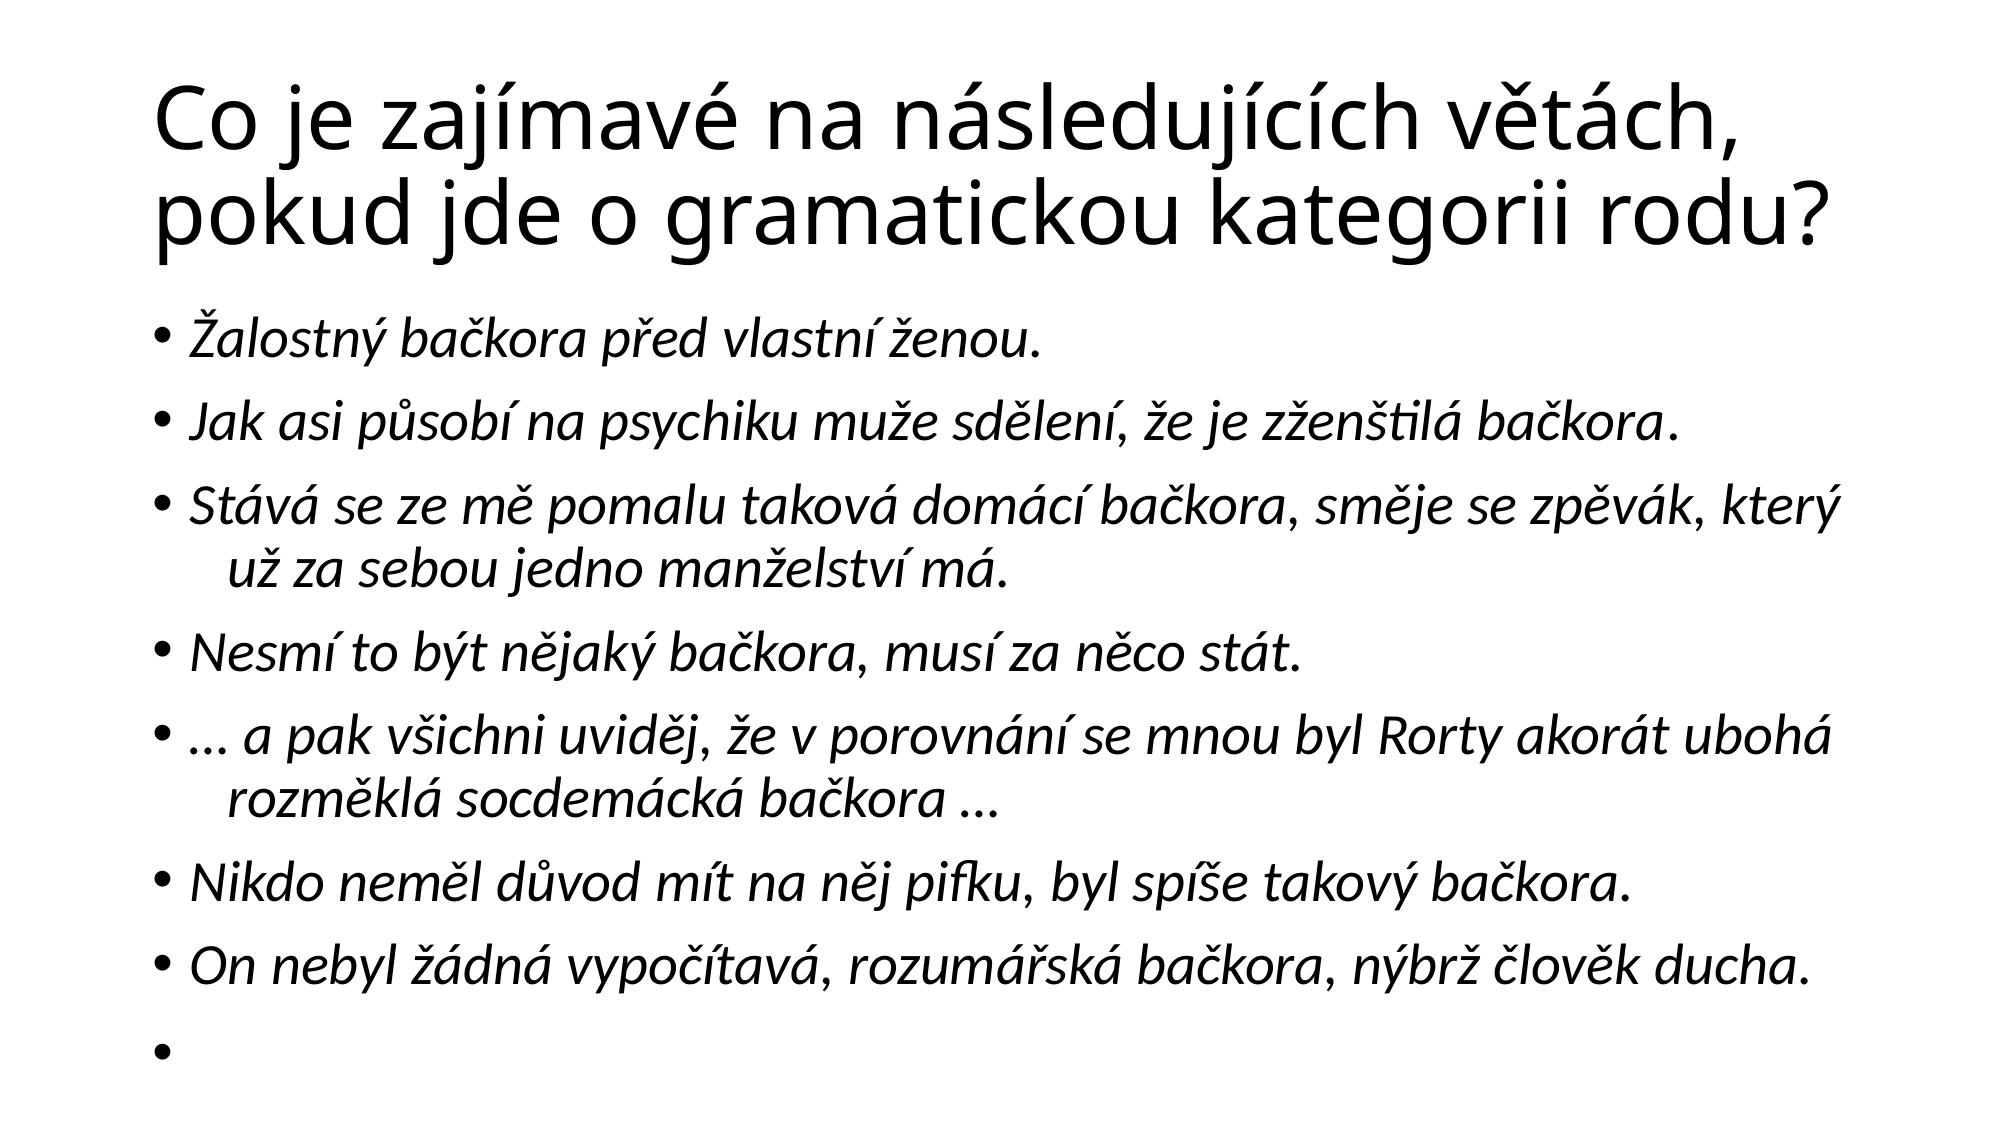

# Co je zajímavé na následujících větách, pokud jde o gramatickou kategorii rodu?
Žalostný bačkora před vlastní ženou.
Jak asi působí na psychiku muže sdělení, že je zženštilá bačkora.
Stává se ze mě pomalu taková domácí bačkora, směje se zpěvák, který už za sebou jedno manželství má.
Nesmí to být nějaký bačkora, musí za něco stát.
… a pak všichni uviděj, že v porovnání se mnou byl Rorty akorát ubohá rozměklá socdemácká bačkora …
Nikdo neměl důvod mít na něj pifku, byl spíše takový bačkora.
On nebyl žádná vypočítavá, rozumářská bačkora, nýbrž člověk ducha.